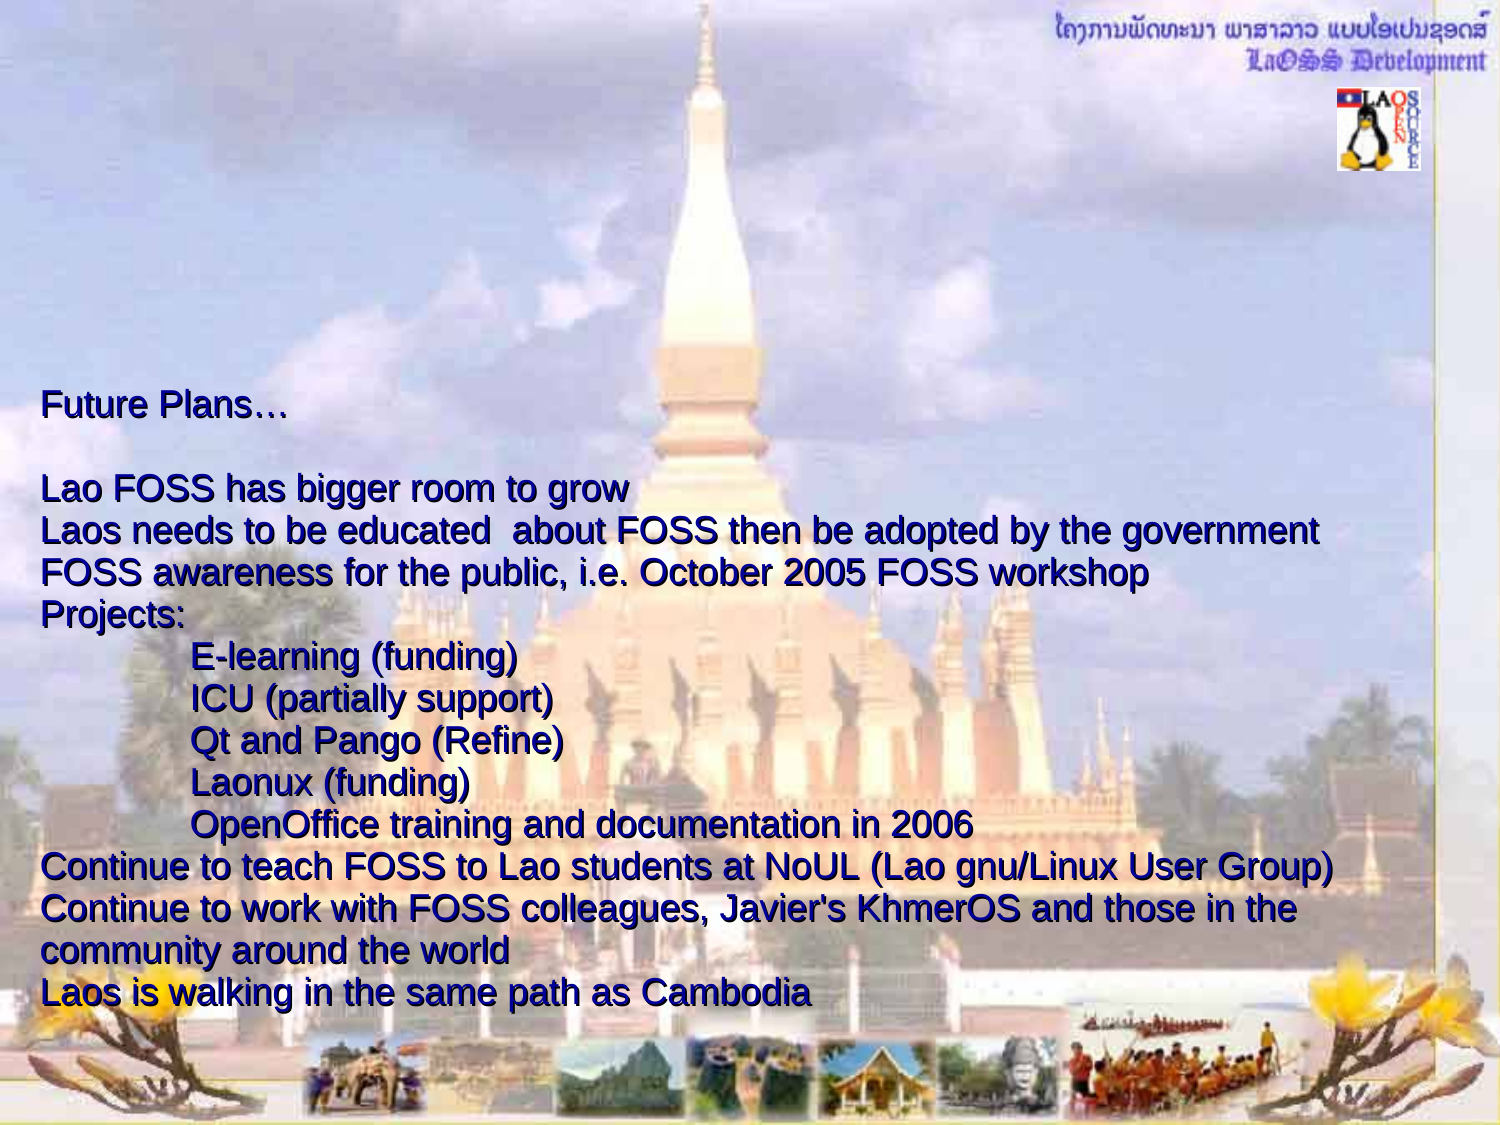

Future Plans…
Lao FOSS has bigger room to grow
Laos needs to be educated about FOSS then be adopted by the government
FOSS awareness for the public, i.e. October 2005 FOSS workshop
Projects:
	E-learning (funding)
	ICU (partially support)
	Qt and Pango (Refine)
	Laonux (funding)
	OpenOffice training and documentation in 2006
Continue to teach FOSS to Lao students at NoUL (Lao gnu/Linux User Group)
Continue to work with FOSS colleagues, Javier's KhmerOS and those in the community around the world
Laos is walking in the same path as Cambodia